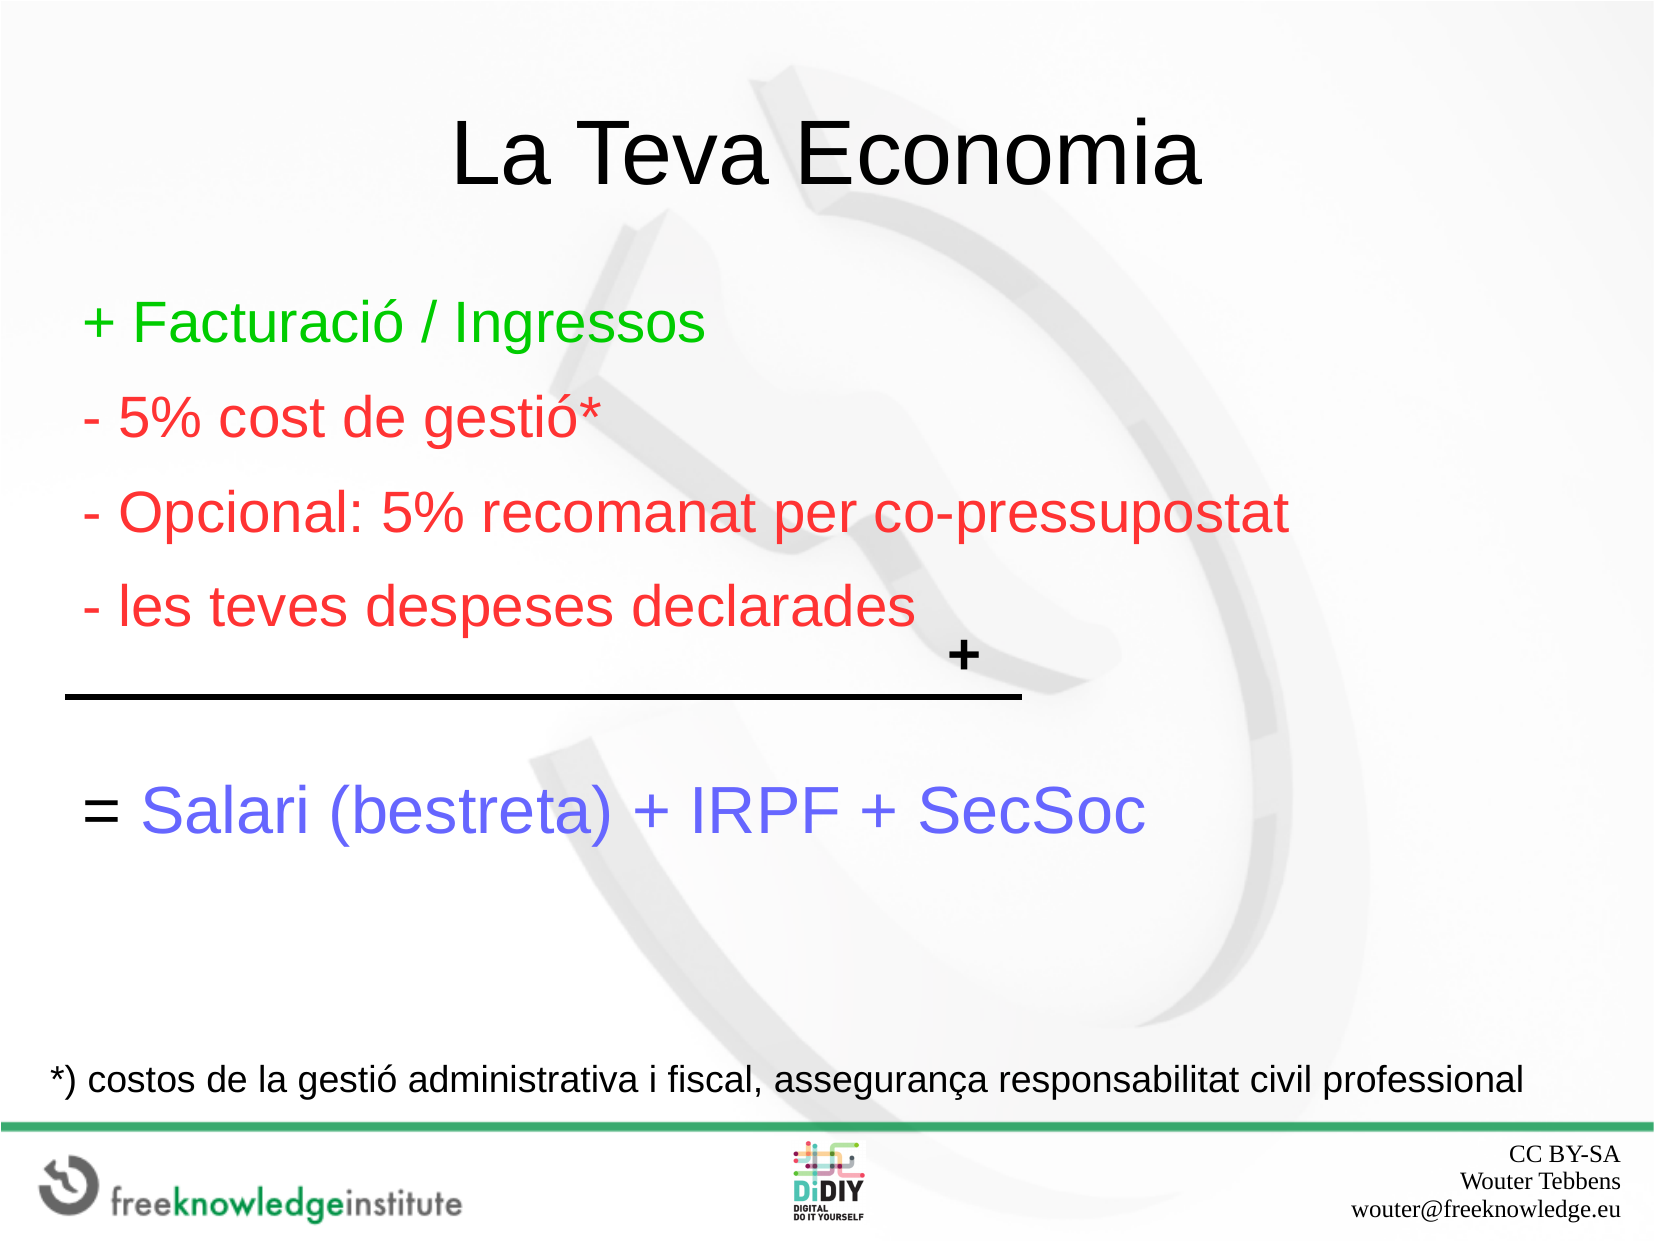

# La Teva Economia
+ Facturació / Ingressos
- 5% cost de gestió*
- Opcional: 5% recomanat per co-pressupostat
- les teves despeses declarades
= Salari (bestreta) + IRPF + SecSoc
+
*) costos de la gestió administrativa i fiscal, assegurança responsabilitat civil professional